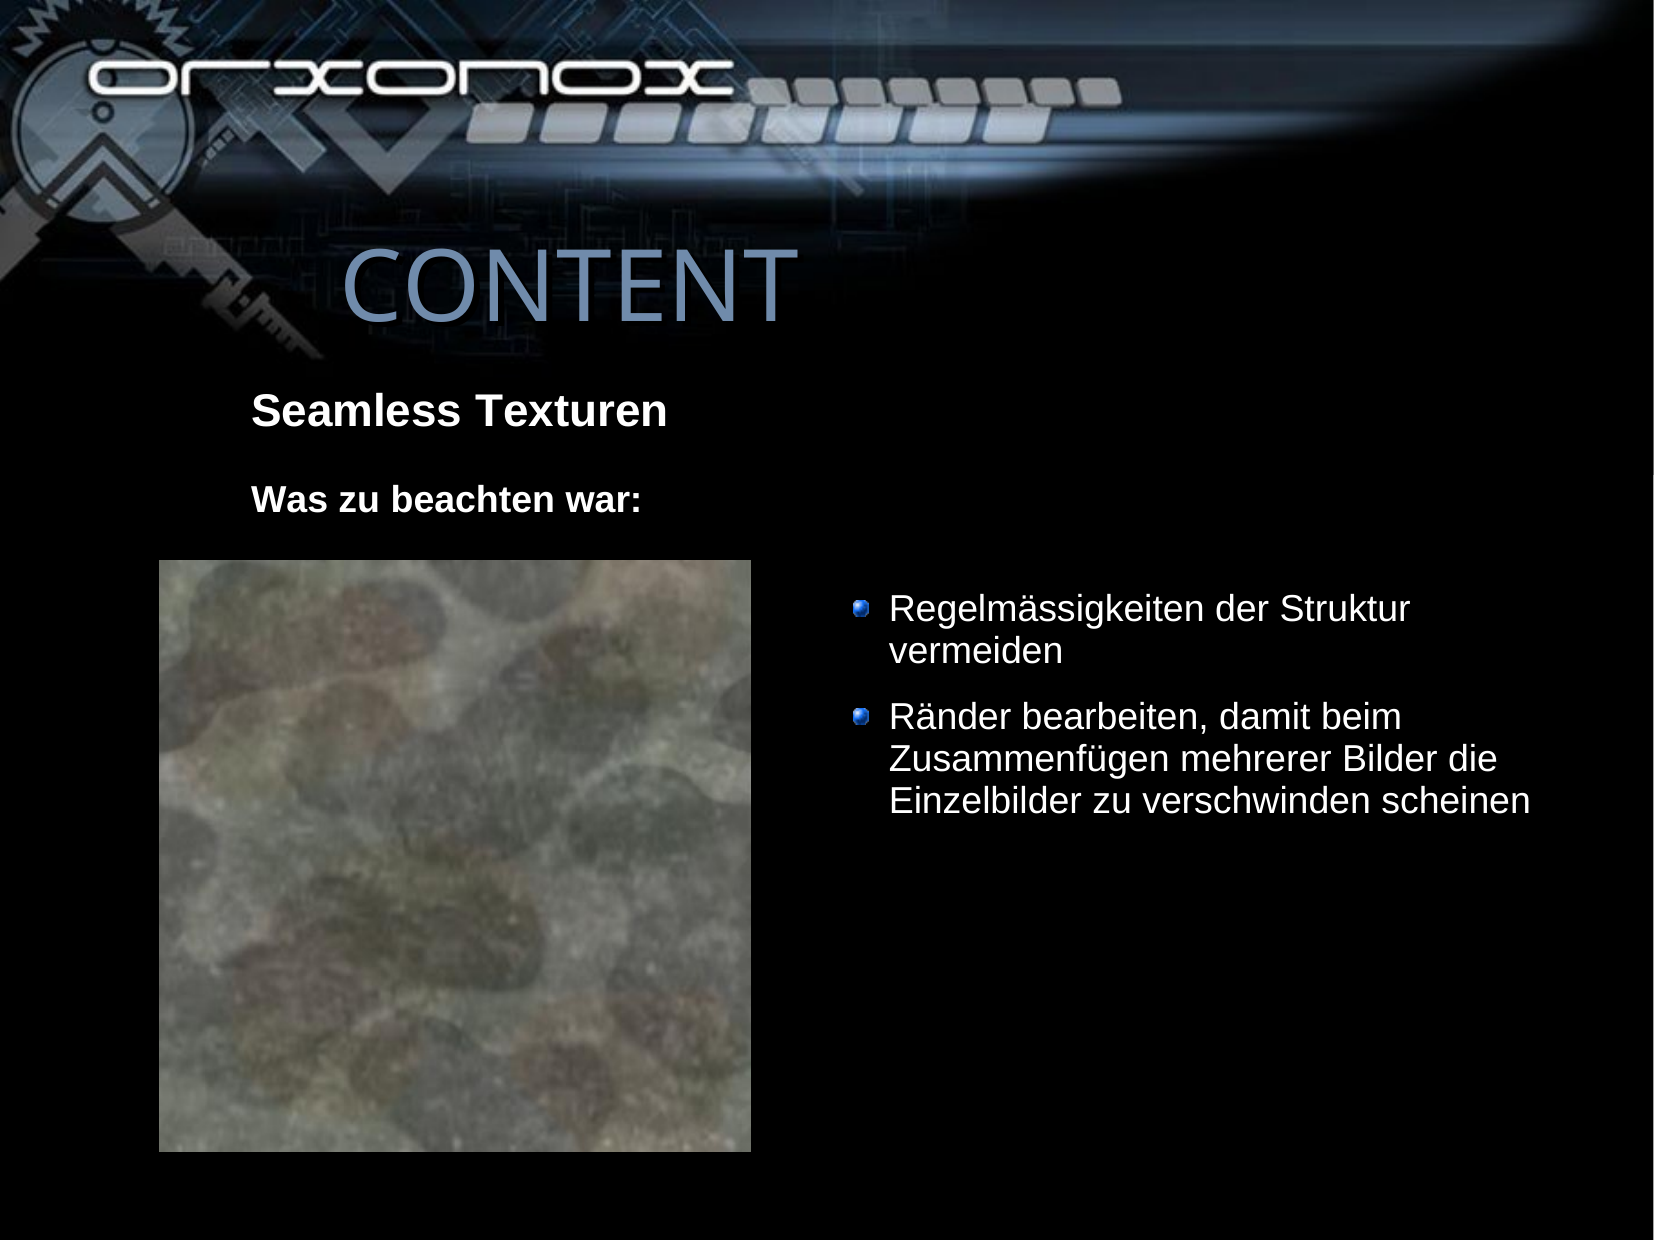

CONTENT
Seamless Texturen
Was zu beachten war:
Regelmässigkeiten der Struktur vermeiden
Ränder bearbeiten, damit beim Zusammenfügen mehrerer Bilder die Einzelbilder zu verschwinden scheinen